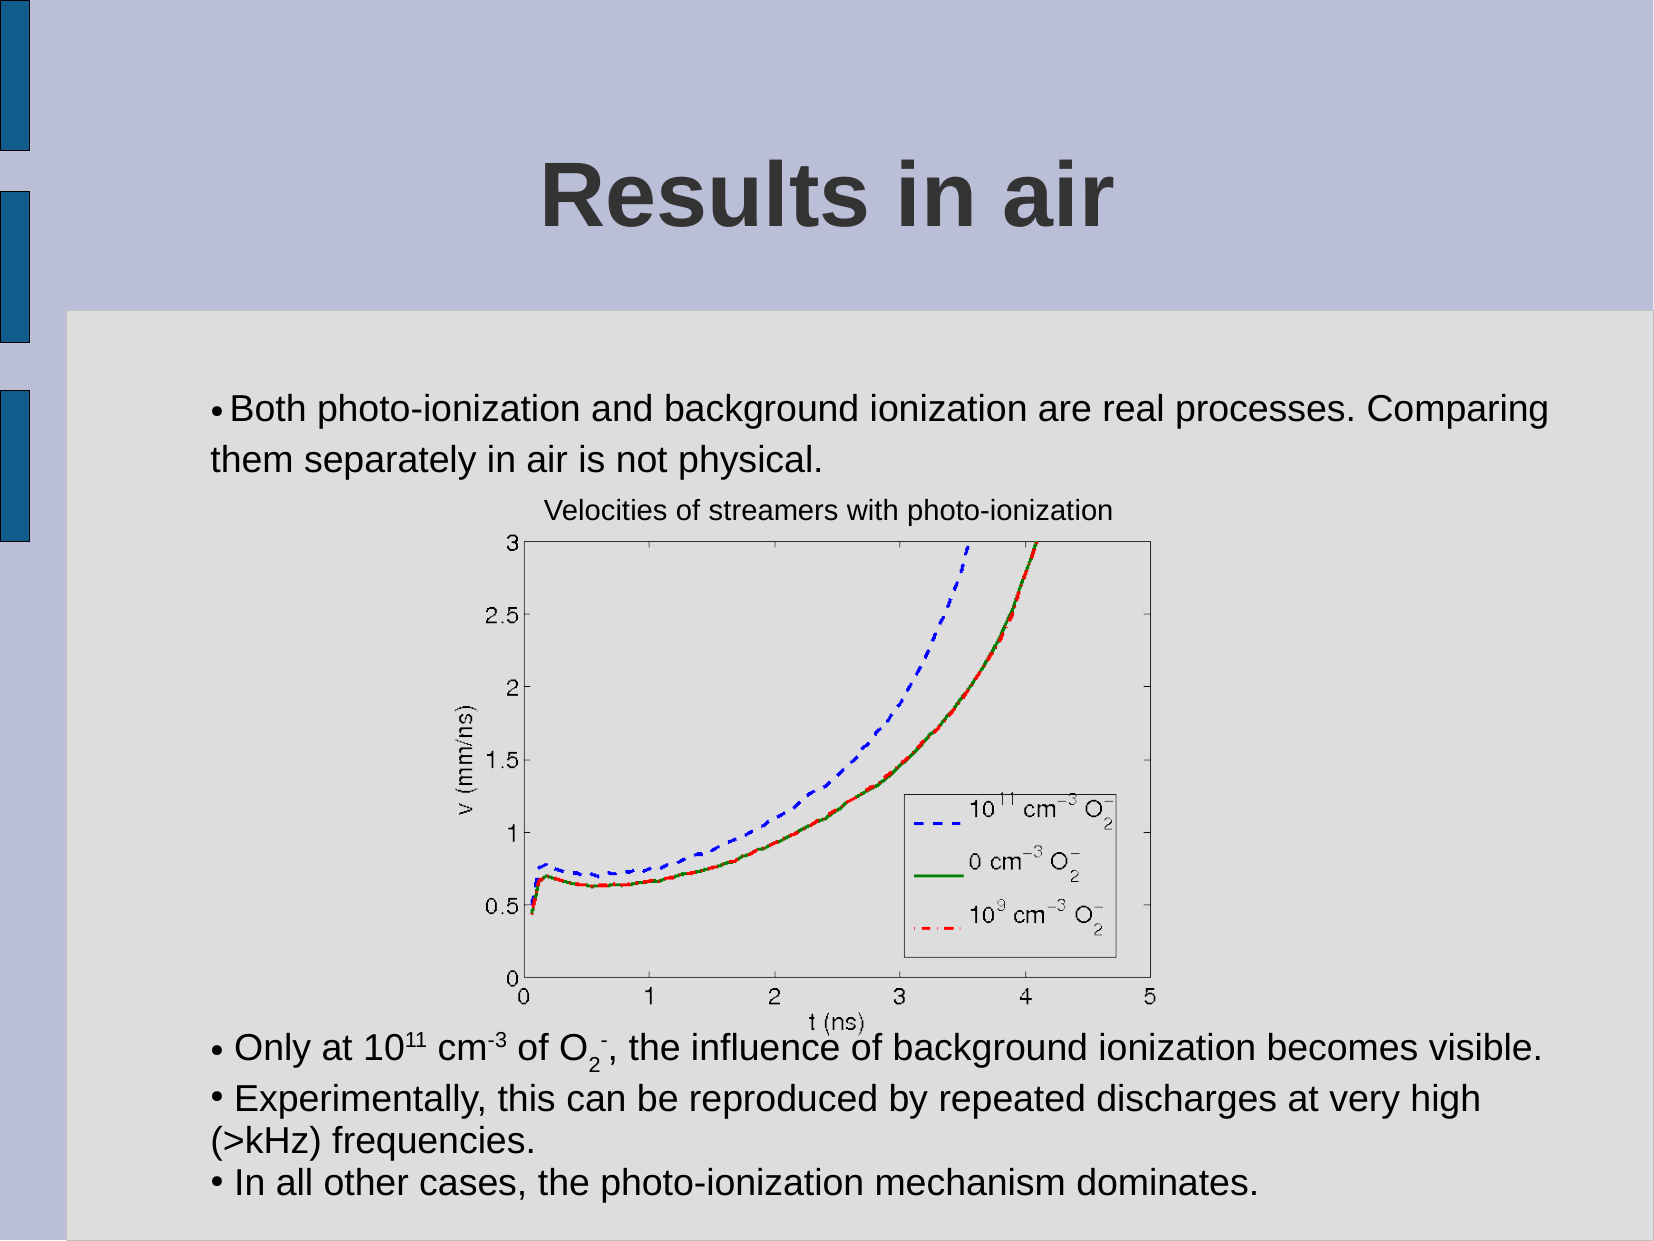

# Results in air
 Both photo-ionization and background ionization are real processes. Comparing them separately in air is not physical.
 Only at 1011 cm-3 of O2-, the influence of background ionization becomes visible.
 Experimentally, this can be reproduced by repeated discharges at very high (>kHz) frequencies.
 In all other cases, the photo-ionization mechanism dominates.
Velocities of streamers with photo-ionization